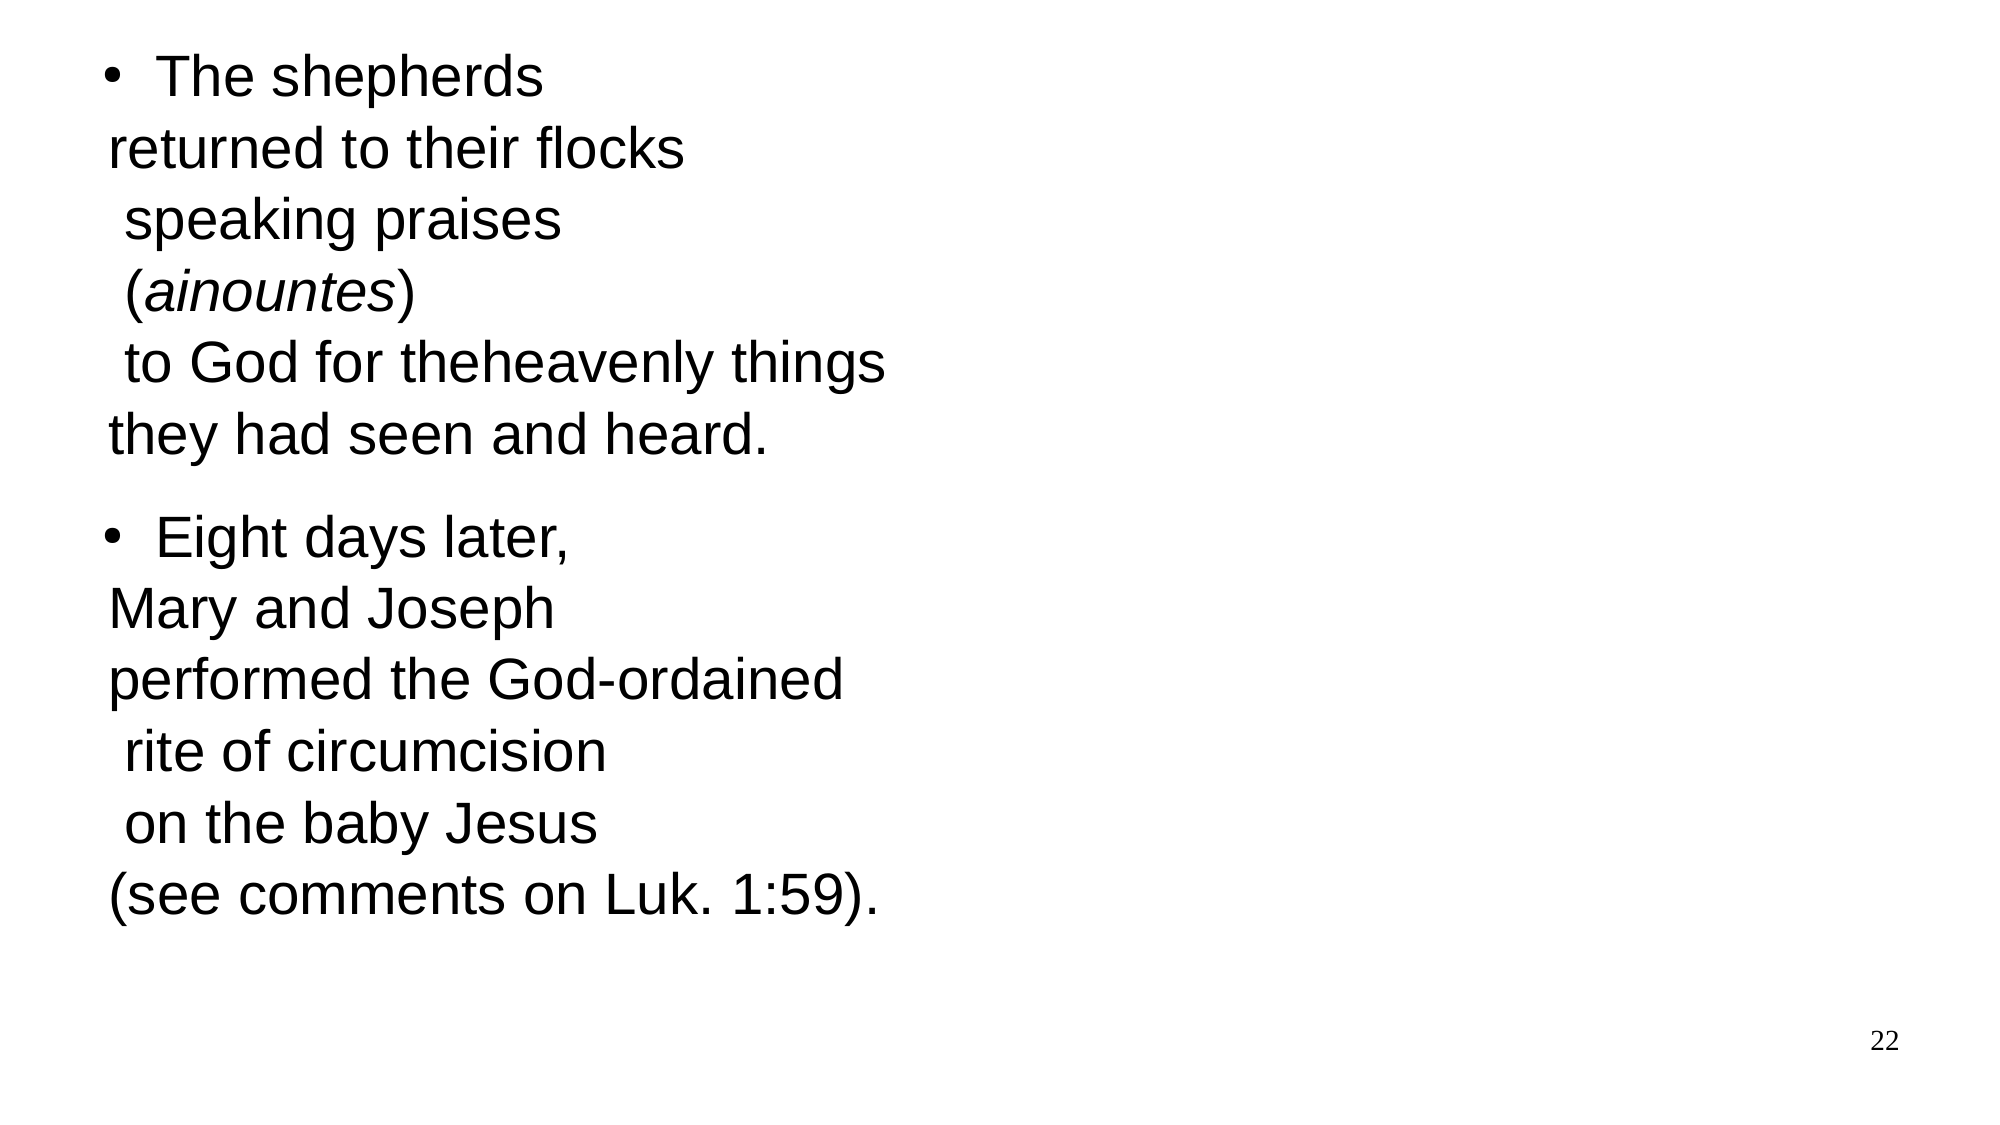

# The shepherds returned to their flocks speaking praises (ainountes) to God for theheavenly things they had seen and heard.
Eight days later,
Mary and Joseph
performed the God-ordained
 rite of circumcision
 on the baby Jesus
(see comments on Luk. 1:59).
22